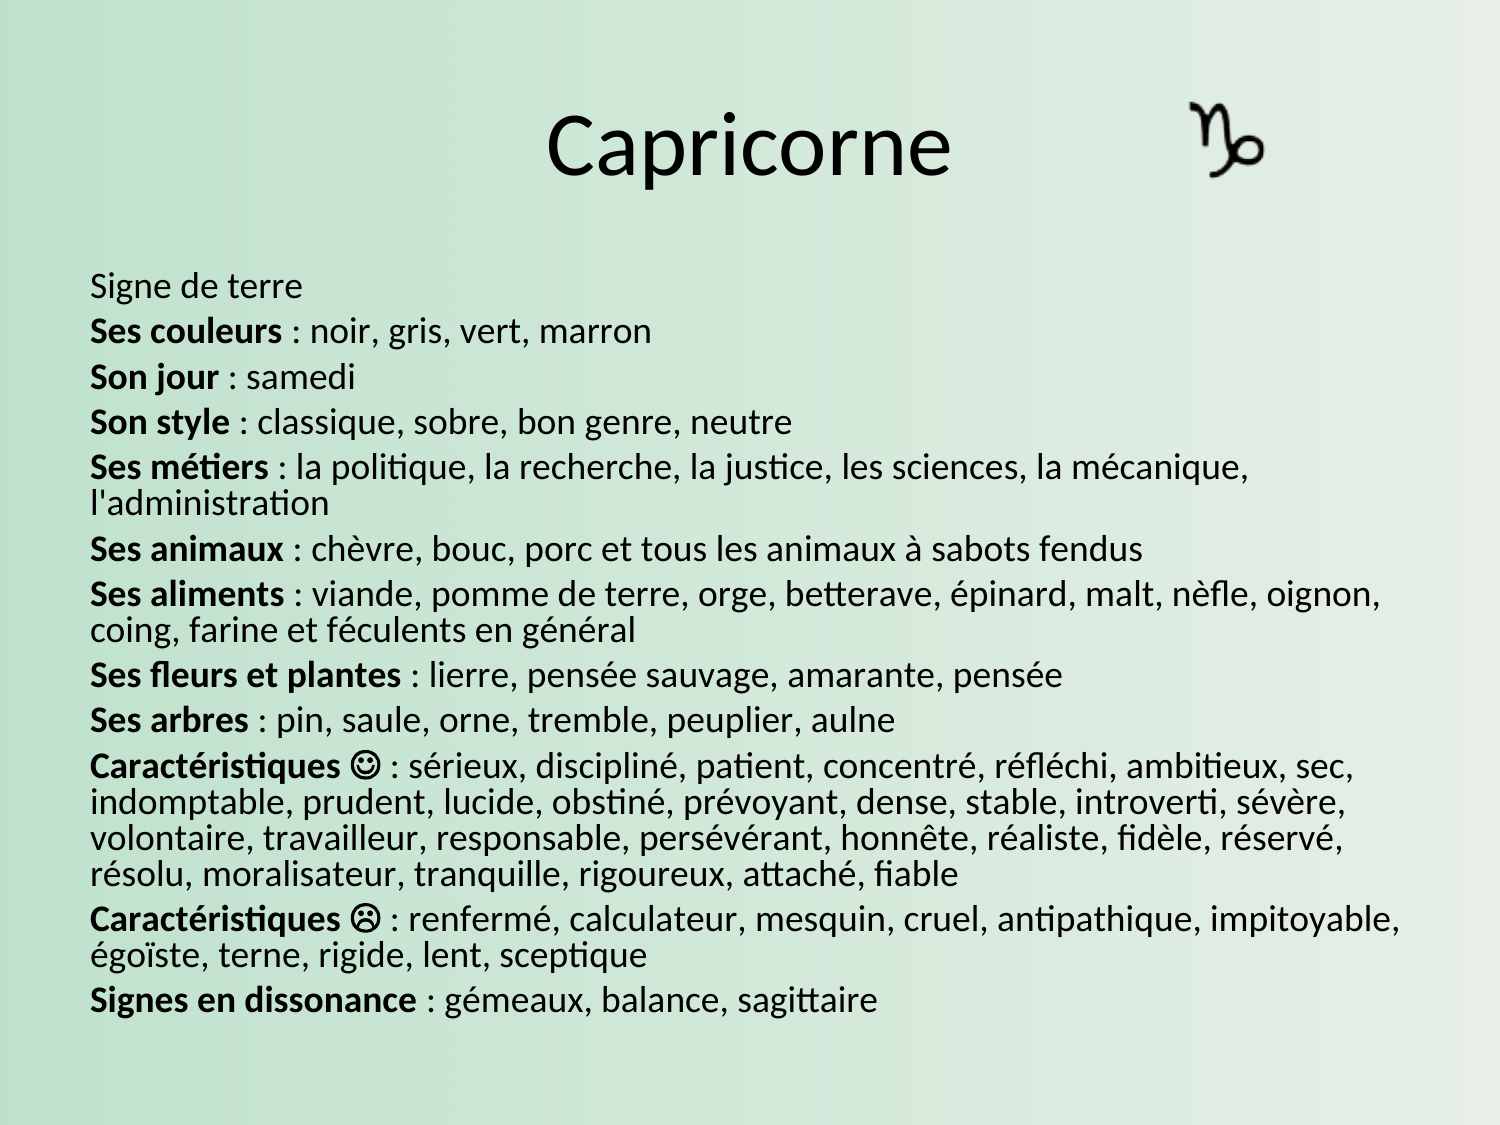

# Capricorne
Signe de terre
Ses couleurs : noir, gris, vert, marron
Son jour : samedi
Son style : classique, sobre, bon genre, neutre
Ses métiers : la politique, la recherche, la justice, les sciences, la mécanique, l'administration
Ses animaux : chèvre, bouc, porc et tous les animaux à sabots fendus
Ses aliments : viande, pomme de terre, orge, betterave, épinard, malt, nèfle, oignon, coing, farine et féculents en général
Ses fleurs et plantes : lierre, pensée sauvage, amarante, pensée
Ses arbres : pin, saule, orne, tremble, peuplier, aulne
Caractéristiques  : sérieux, discipliné, patient, concentré, réfléchi, ambitieux, sec, indomptable, prudent, lucide, obstiné, prévoyant, dense, stable, introverti, sévère, volontaire, travailleur, responsable, persévérant, honnête, réaliste, fidèle, réservé, résolu, moralisateur, tranquille, rigoureux, attaché, fiable
Caractéristiques  : renfermé, calculateur, mesquin, cruel, antipathique, impitoyable, égoïste, terne, rigide, lent, sceptique
Signes en dissonance : gémeaux, balance, sagittaire